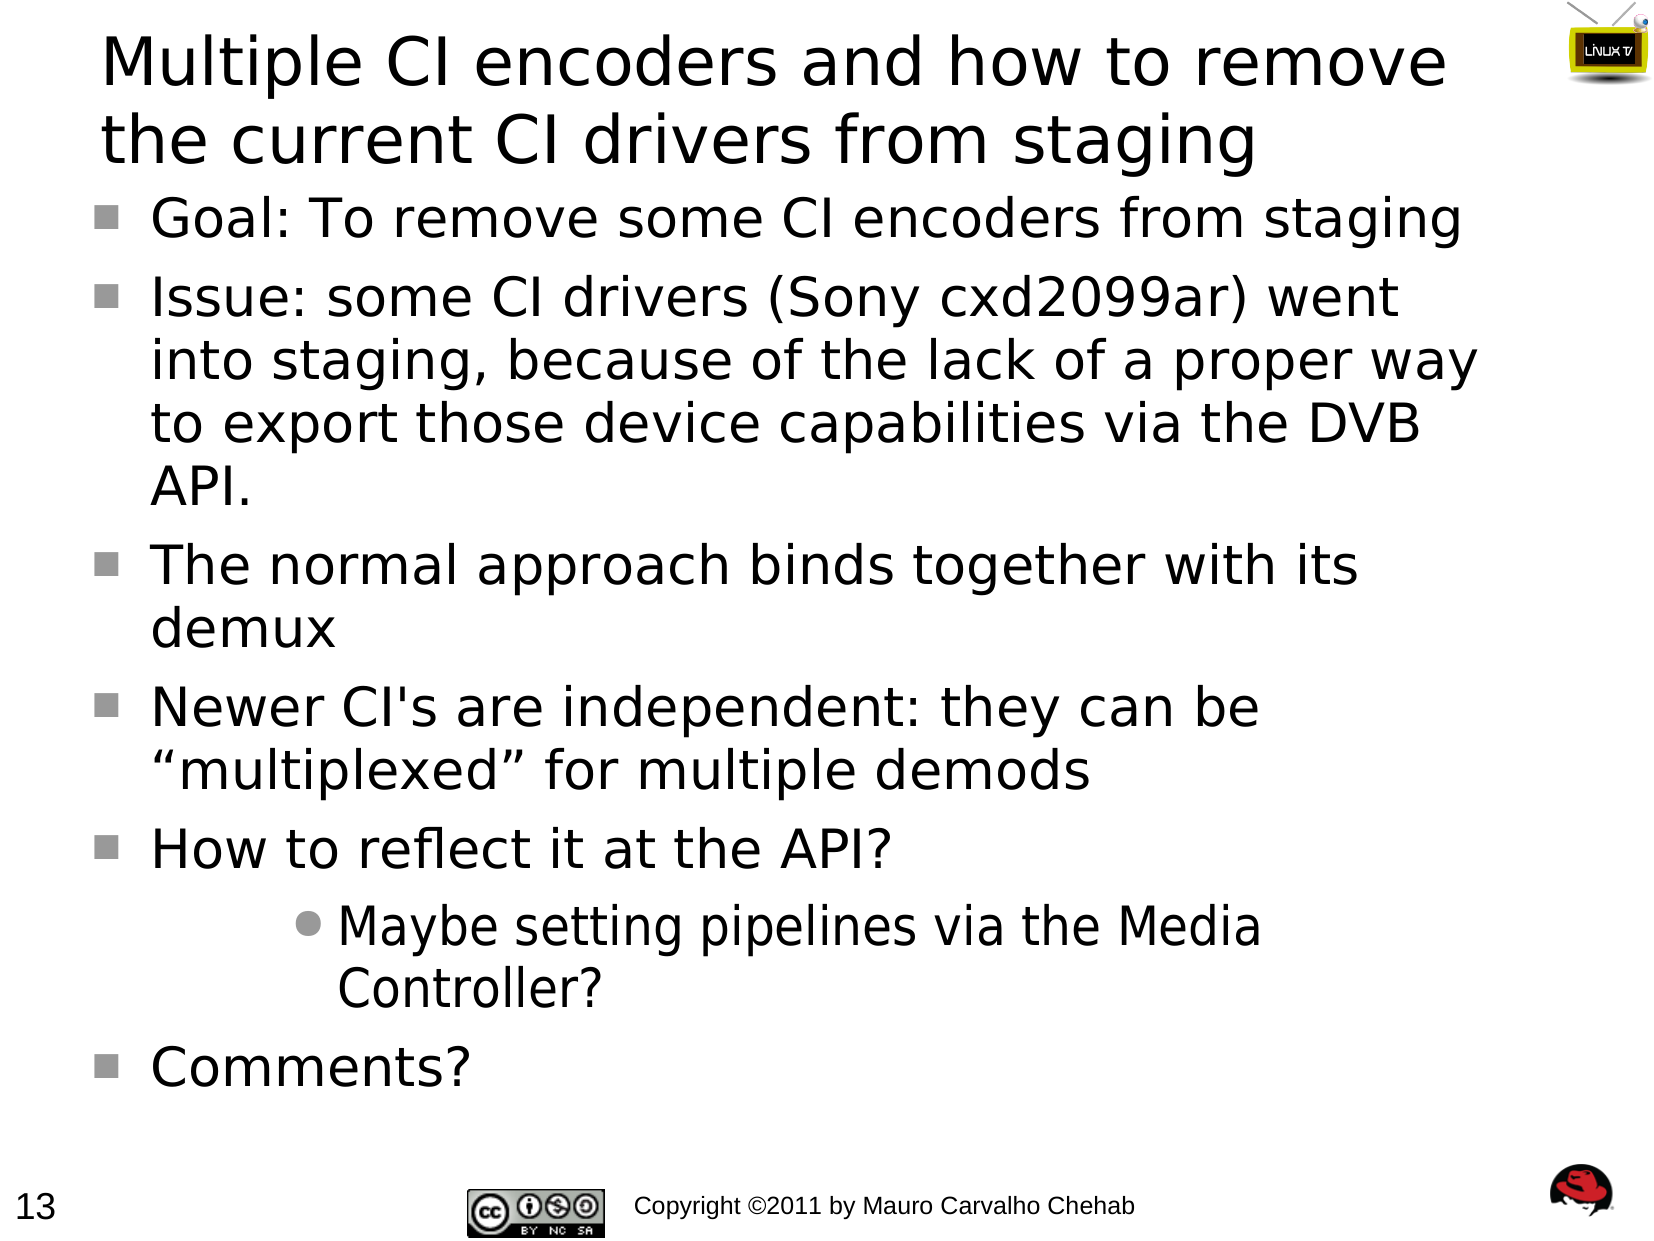

# Multiple CI encoders and how to remove the current CI drivers from staging
Goal: To remove some CI encoders from staging
Issue: some CI drivers (Sony cxd2099ar) went into staging, because of the lack of a proper way to export those device capabilities via the DVB API.
The normal approach binds together with its demux
Newer CI's are independent: they can be “multiplexed” for multiple demods
How to reflect it at the API?
Maybe setting pipelines via the Media Controller?
Comments?